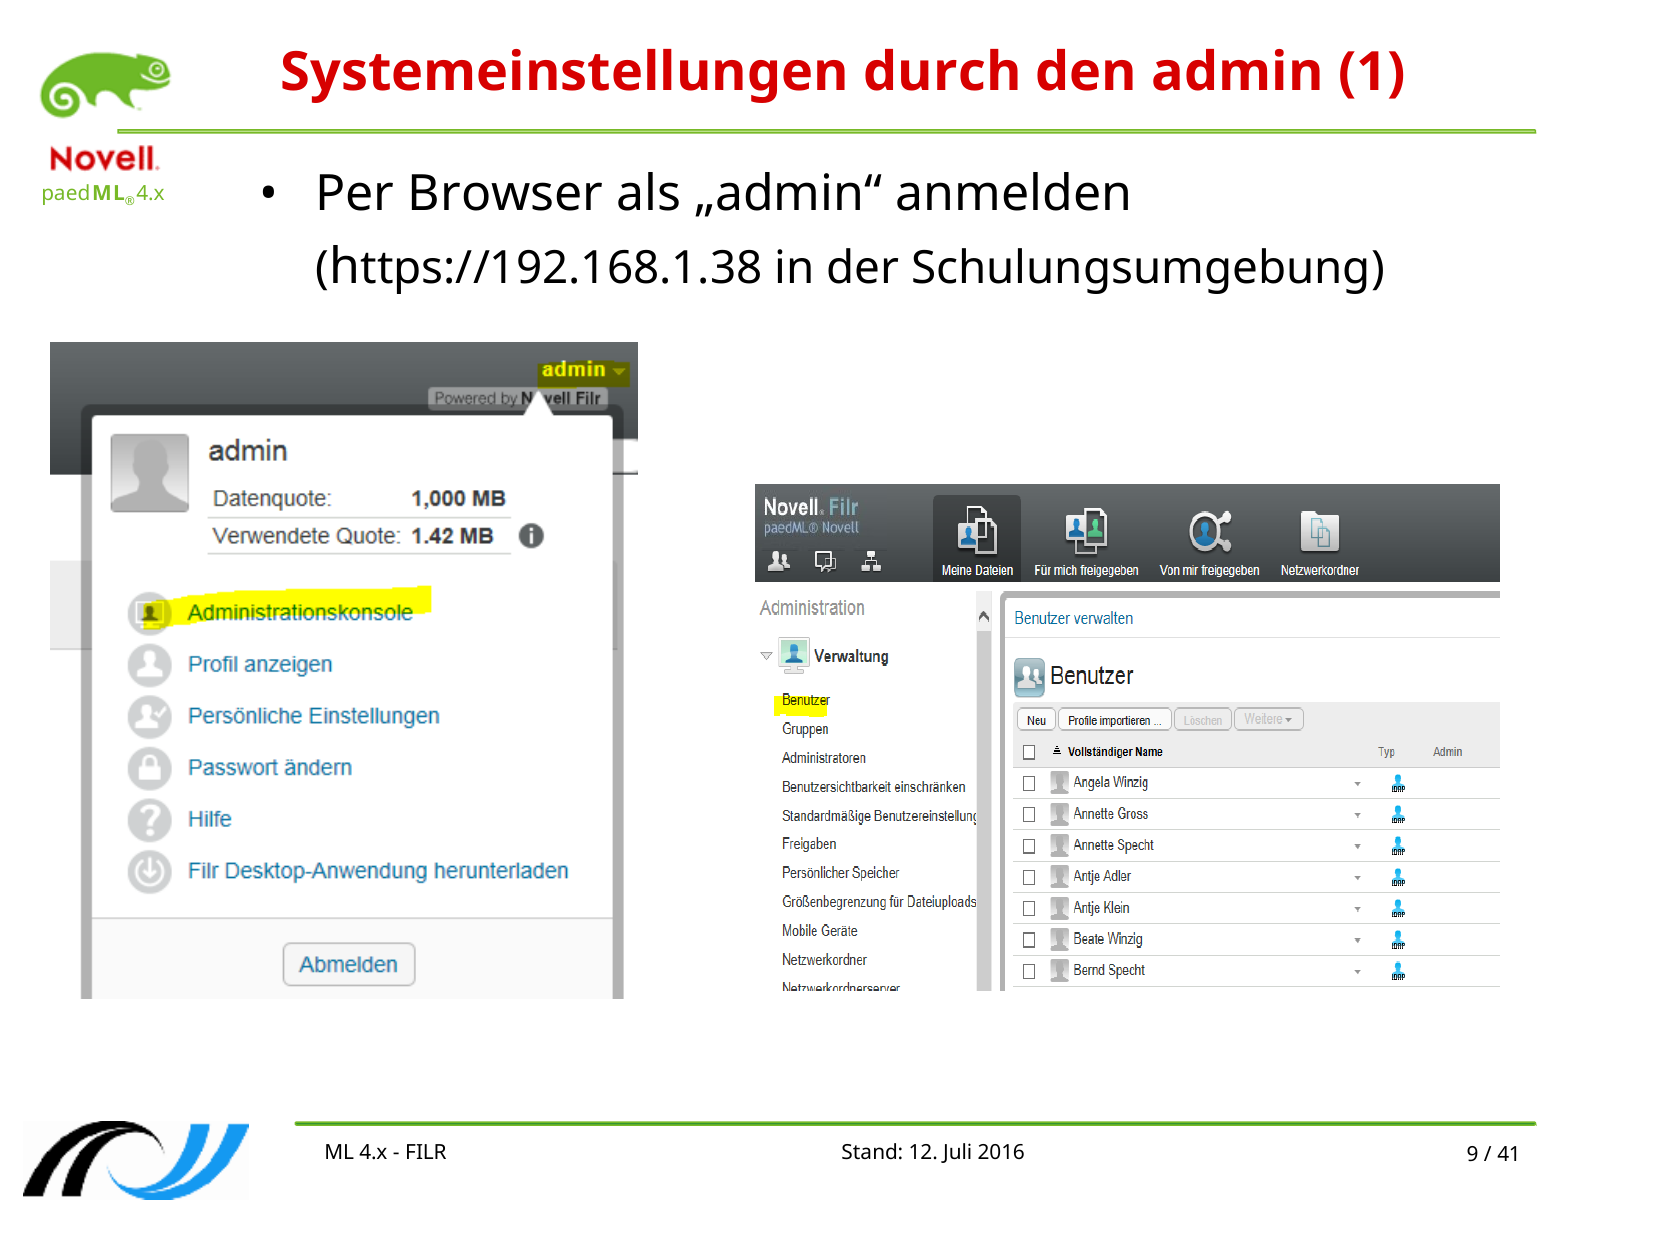

# Systemeinstellungen durch den admin (1)
Per Browser als „admin“ anmelden
(https://192.168.1.38 in der Schulungsumgebung)
ML 4.x - FILR
12. Juli 2016
9